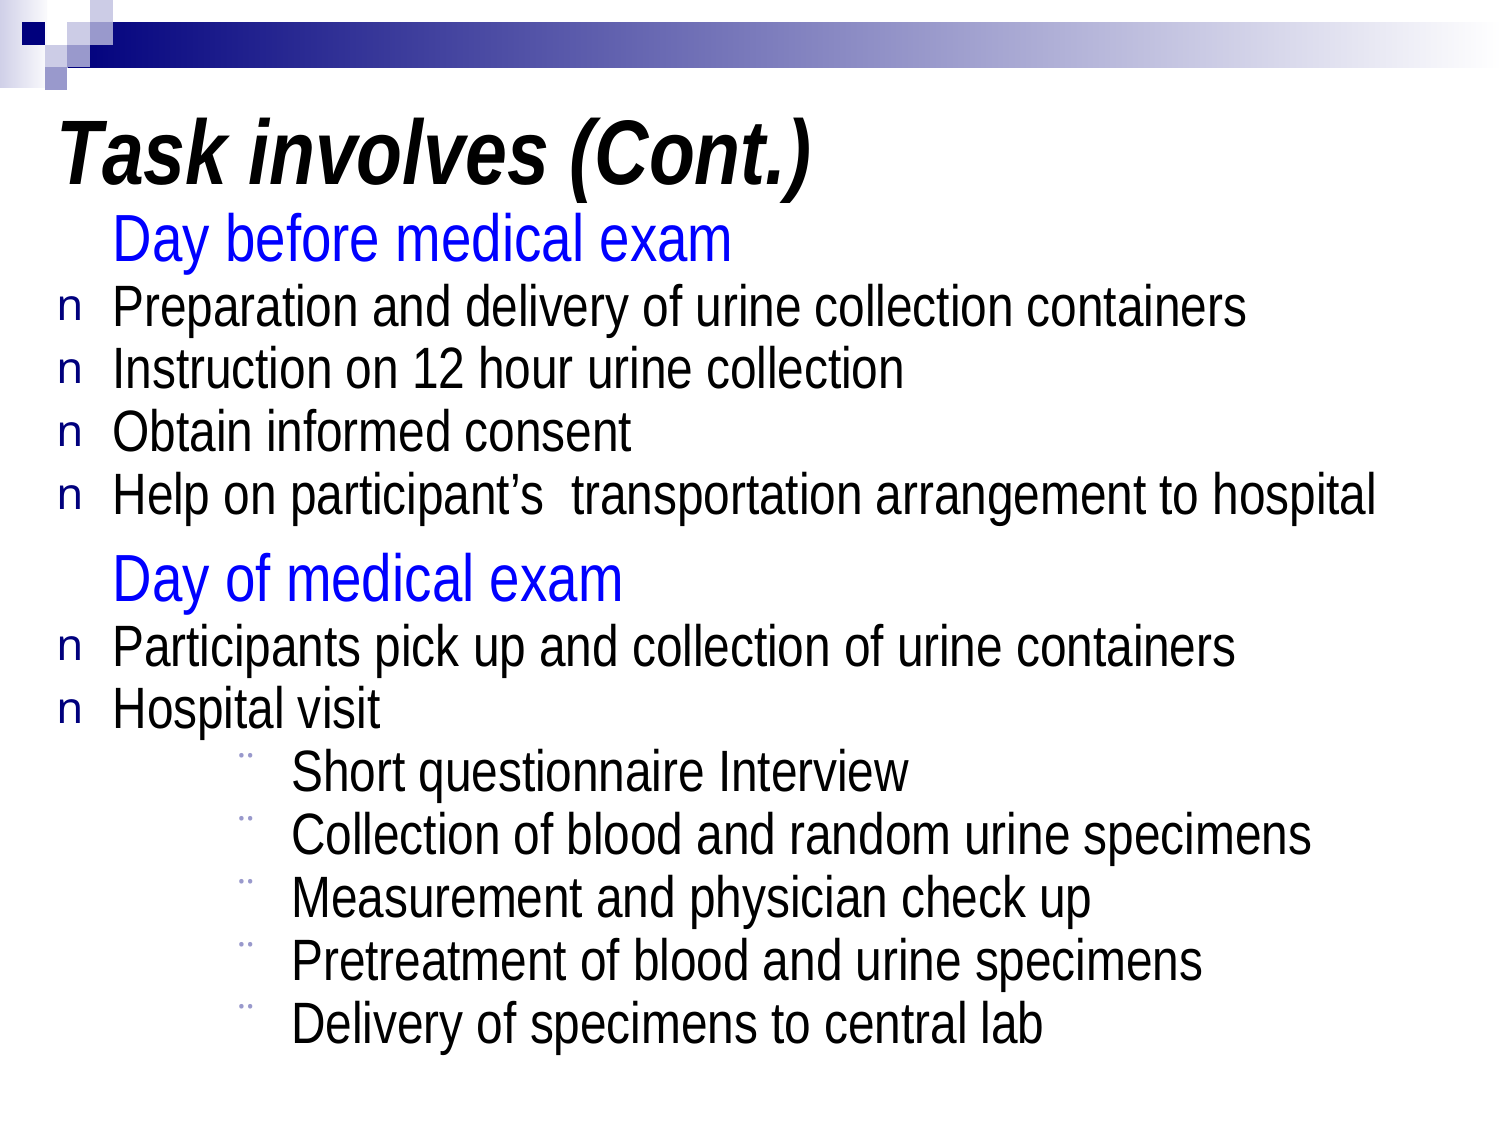

# Task involves (Cont.)
Day before medical exam
Preparation and delivery of urine collection containers
Instruction on 12 hour urine collection
Obtain informed consent
Help on participant’s transportation arrangement to hospital
Day of medical exam
Participants pick up and collection of urine containers
Hospital visit
Short questionnaire Interview
Collection of blood and random urine specimens
Measurement and physician check up
Pretreatment of blood and urine specimens
Delivery of specimens to central lab